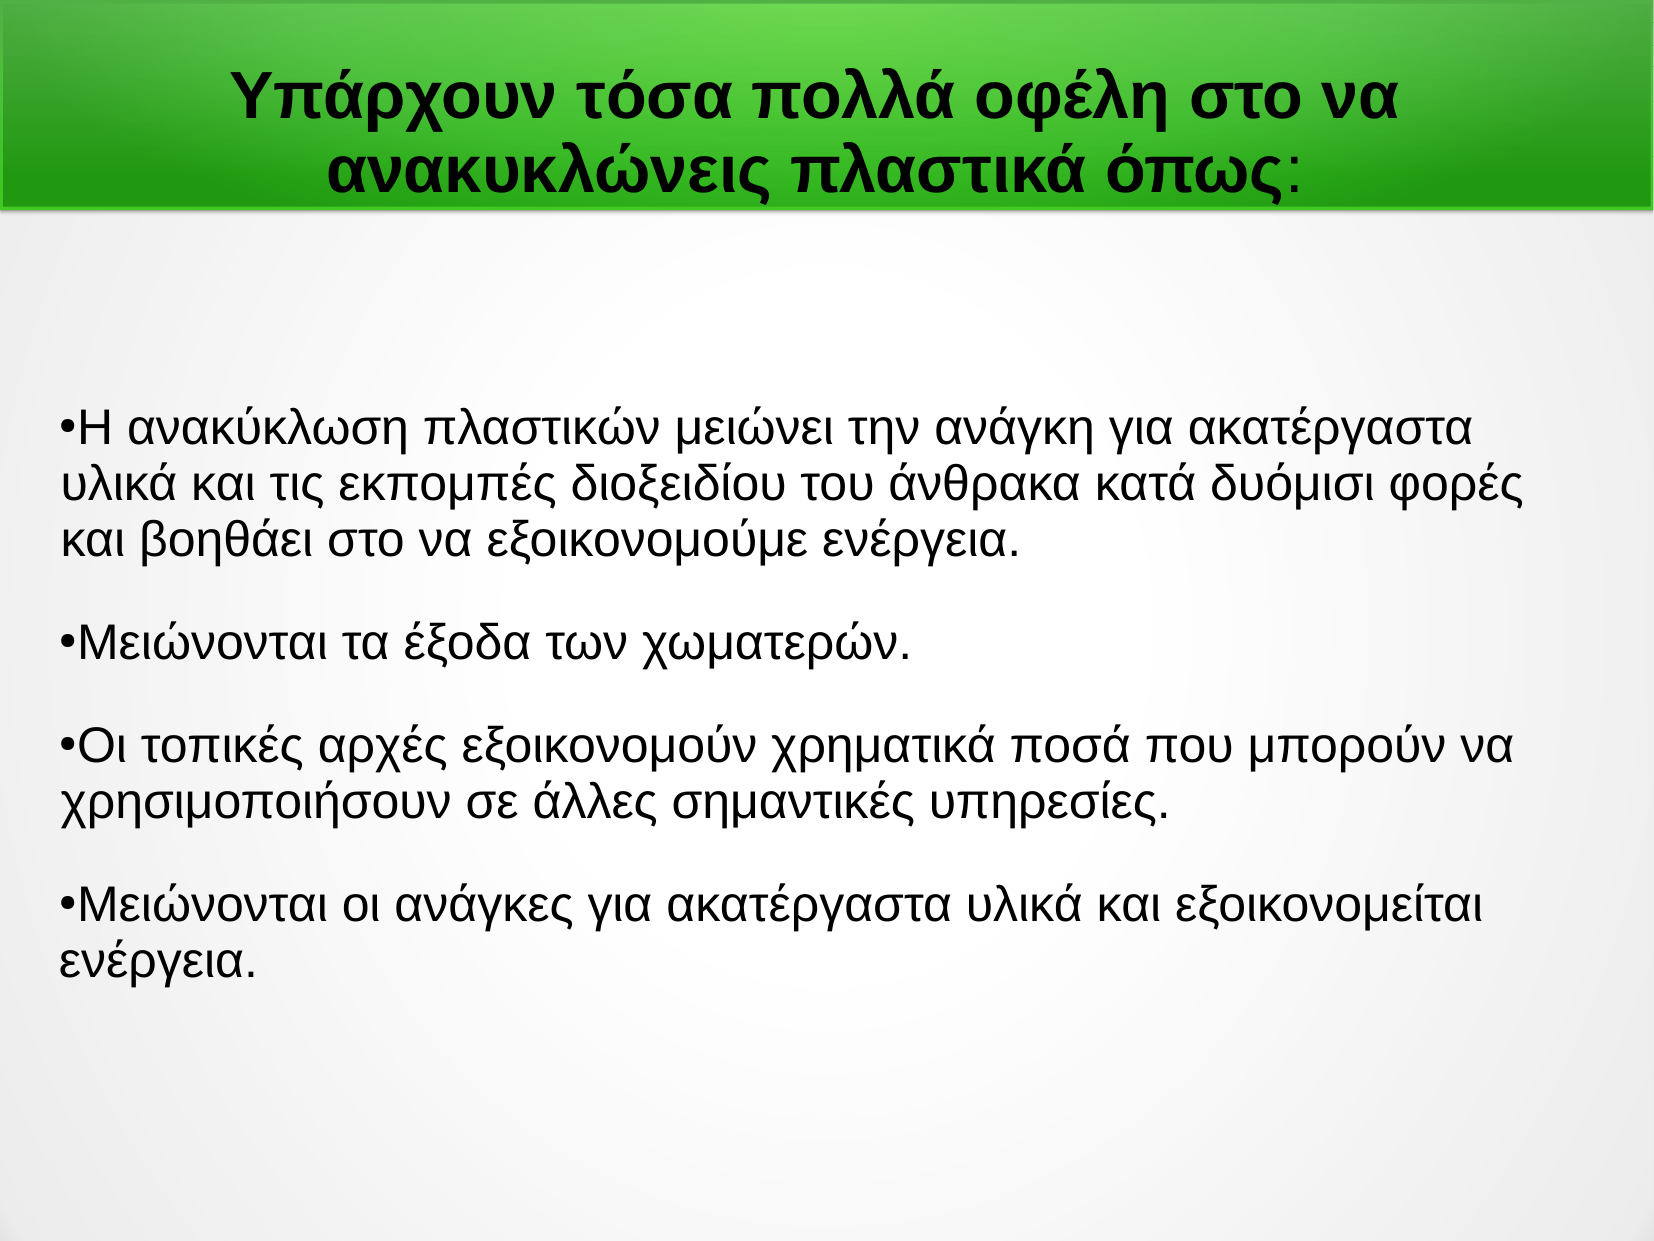

Υπάρχουν τόσα πολλά οφέλη στο να ανακυκλώνεις πλαστικά όπως:
# Η ανακύκλωση πλαστικών μειώνει την ανάγκη για ακατέργαστα υλικά και τις εκπομπές διοξειδίου του άνθρακα κατά δυόμισι φορές και βοηθάει στο να εξοικονομούμε ενέργεια.
Μειώνονται τα έξοδα των χωματερών.
Οι τοπικές αρχές εξοικονομούν χρηματικά ποσά που μπορούν να χρησιμοποιήσουν σε άλλες σημαντικές υπηρεσίες.
Μειώνονται οι ανάγκες για ακατέργαστα υλικά και εξοικονομείται ενέργεια.